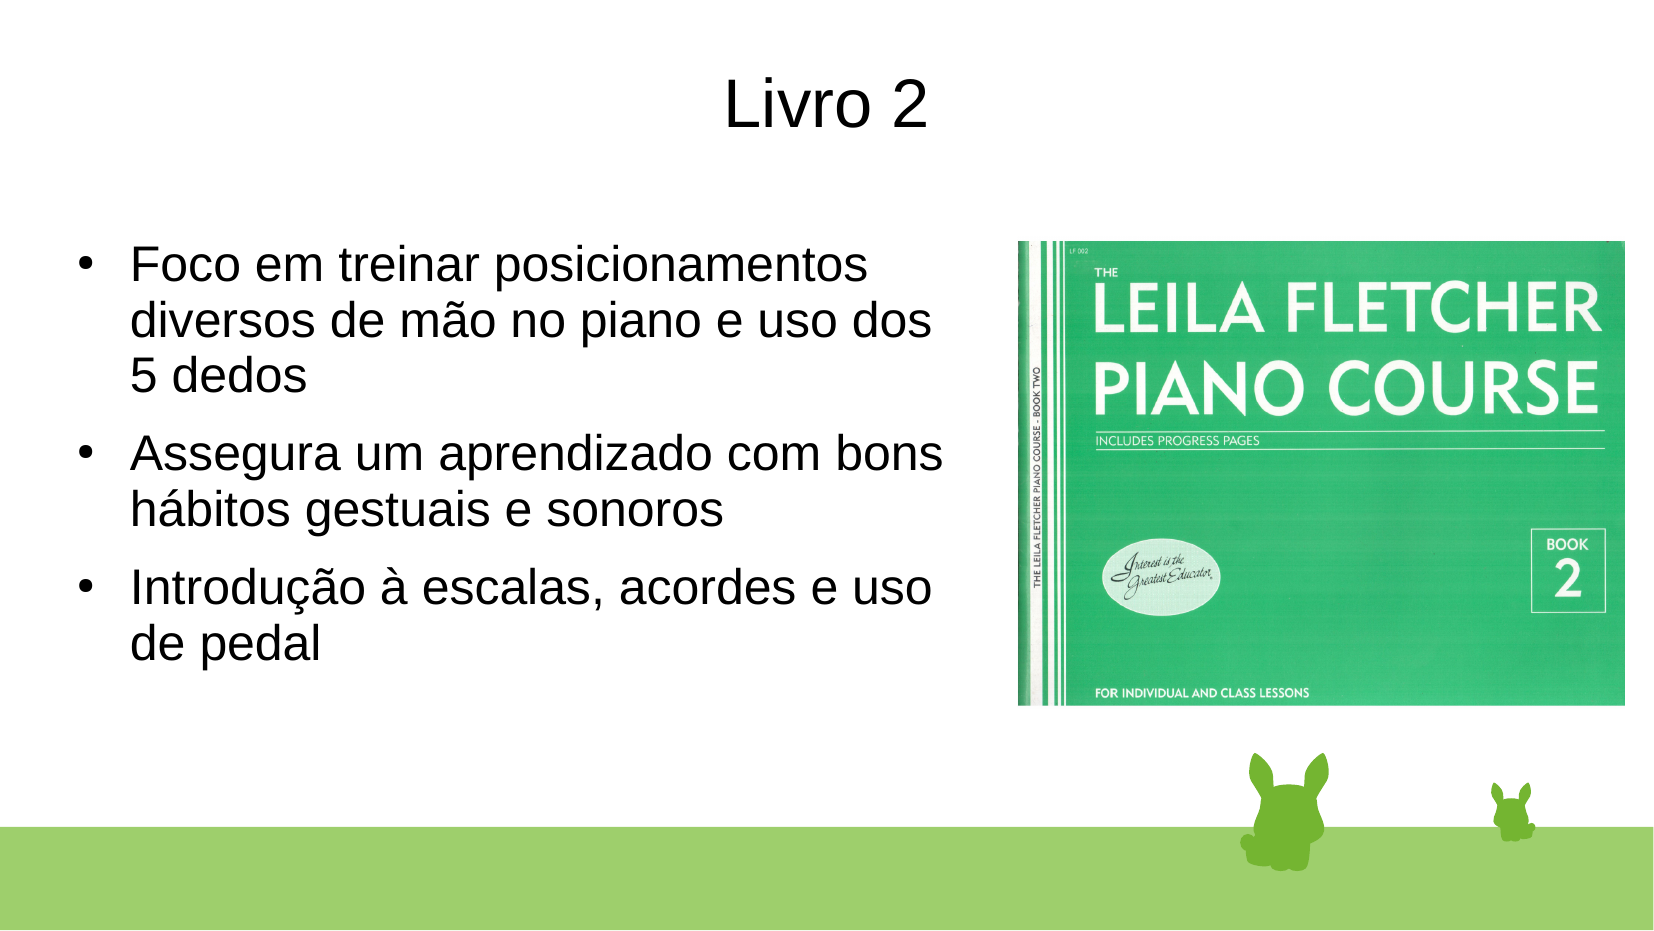

# Livro 2
Foco em treinar posicionamentos diversos de mão no piano e uso dos 5 dedos
Assegura um aprendizado com bons hábitos gestuais e sonoros
Introdução à escalas, acordes e uso de pedal